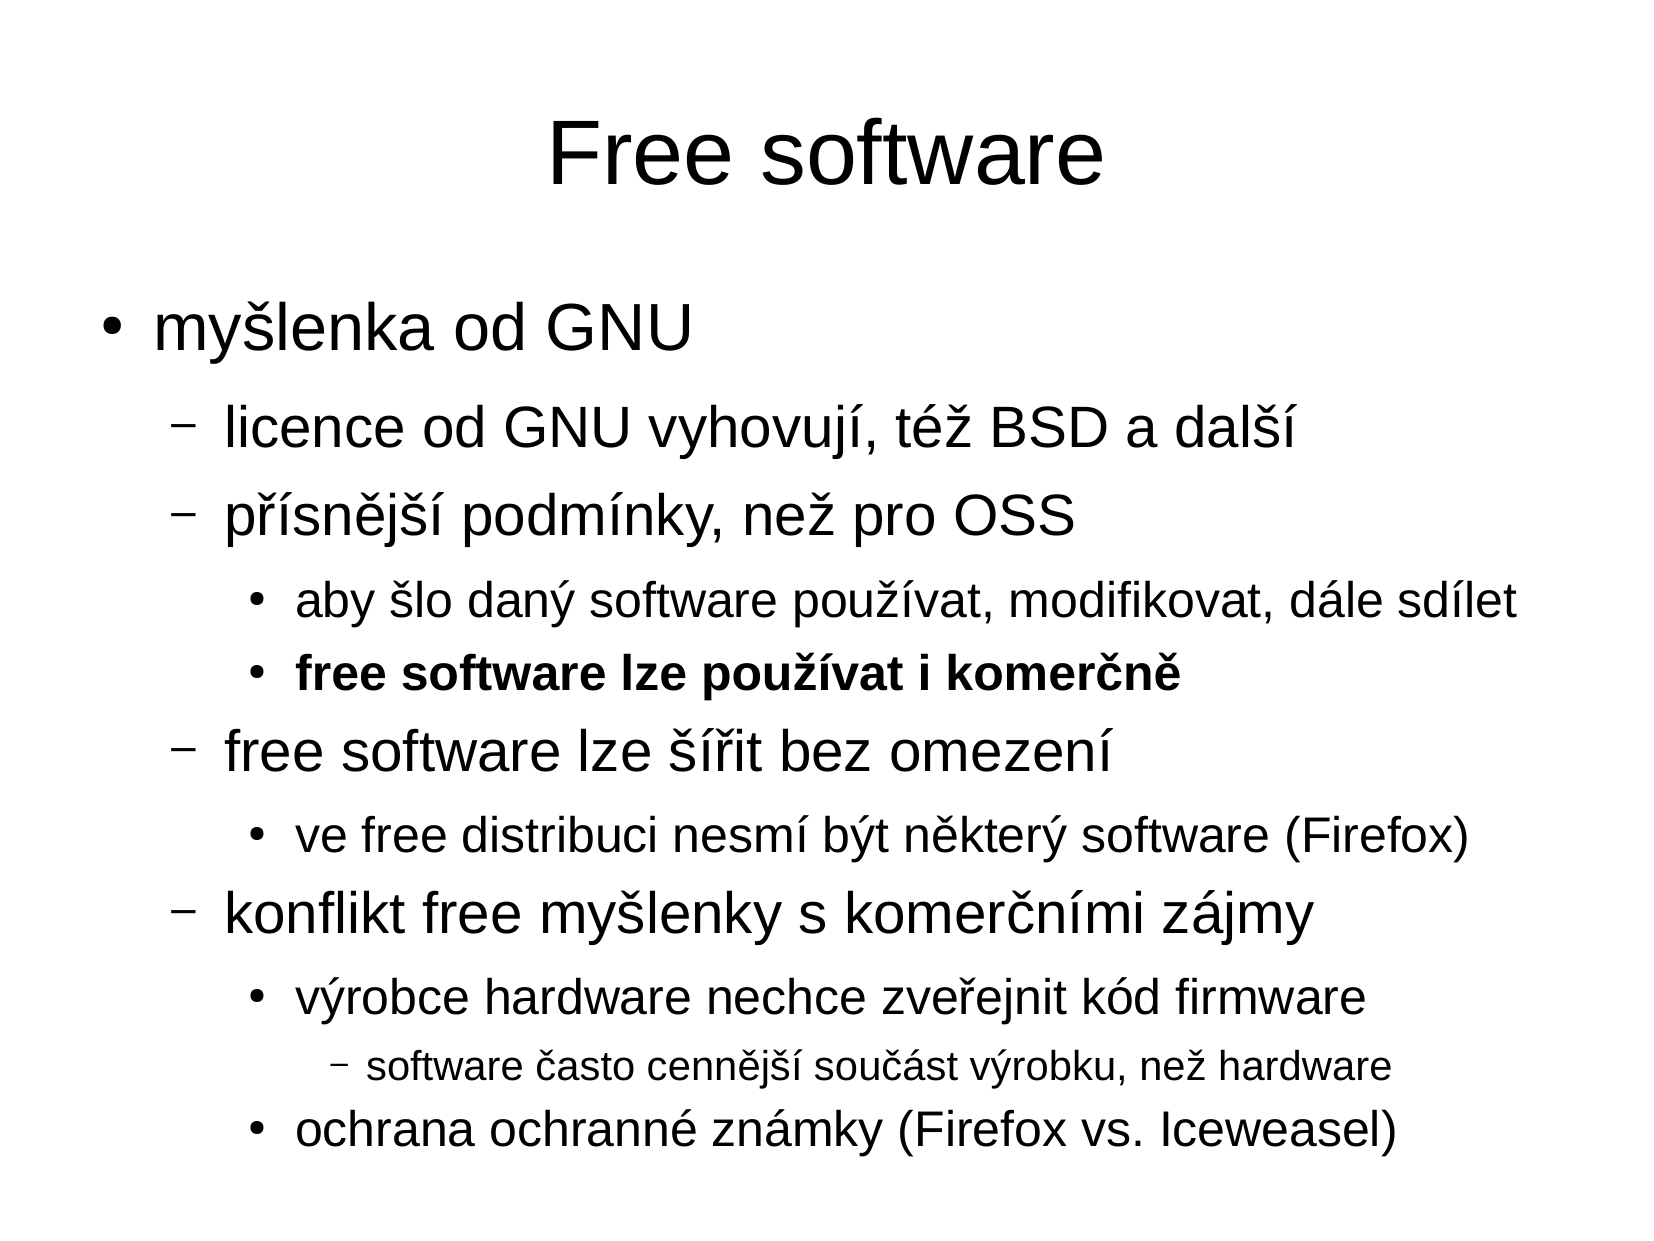

# Free software
myšlenka od GNU
licence od GNU vyhovují, též BSD a další
přísnější podmínky, než pro OSS
aby šlo daný software používat, modifikovat, dále sdílet
free software lze používat i komerčně
free software lze šířit bez omezení
ve free distribuci nesmí být některý software (Firefox)
konflikt free myšlenky s komerčními zájmy
výrobce hardware nechce zveřejnit kód firmware
software často cennější součást výrobku, než hardware
ochrana ochranné známky (Firefox vs. Iceweasel)